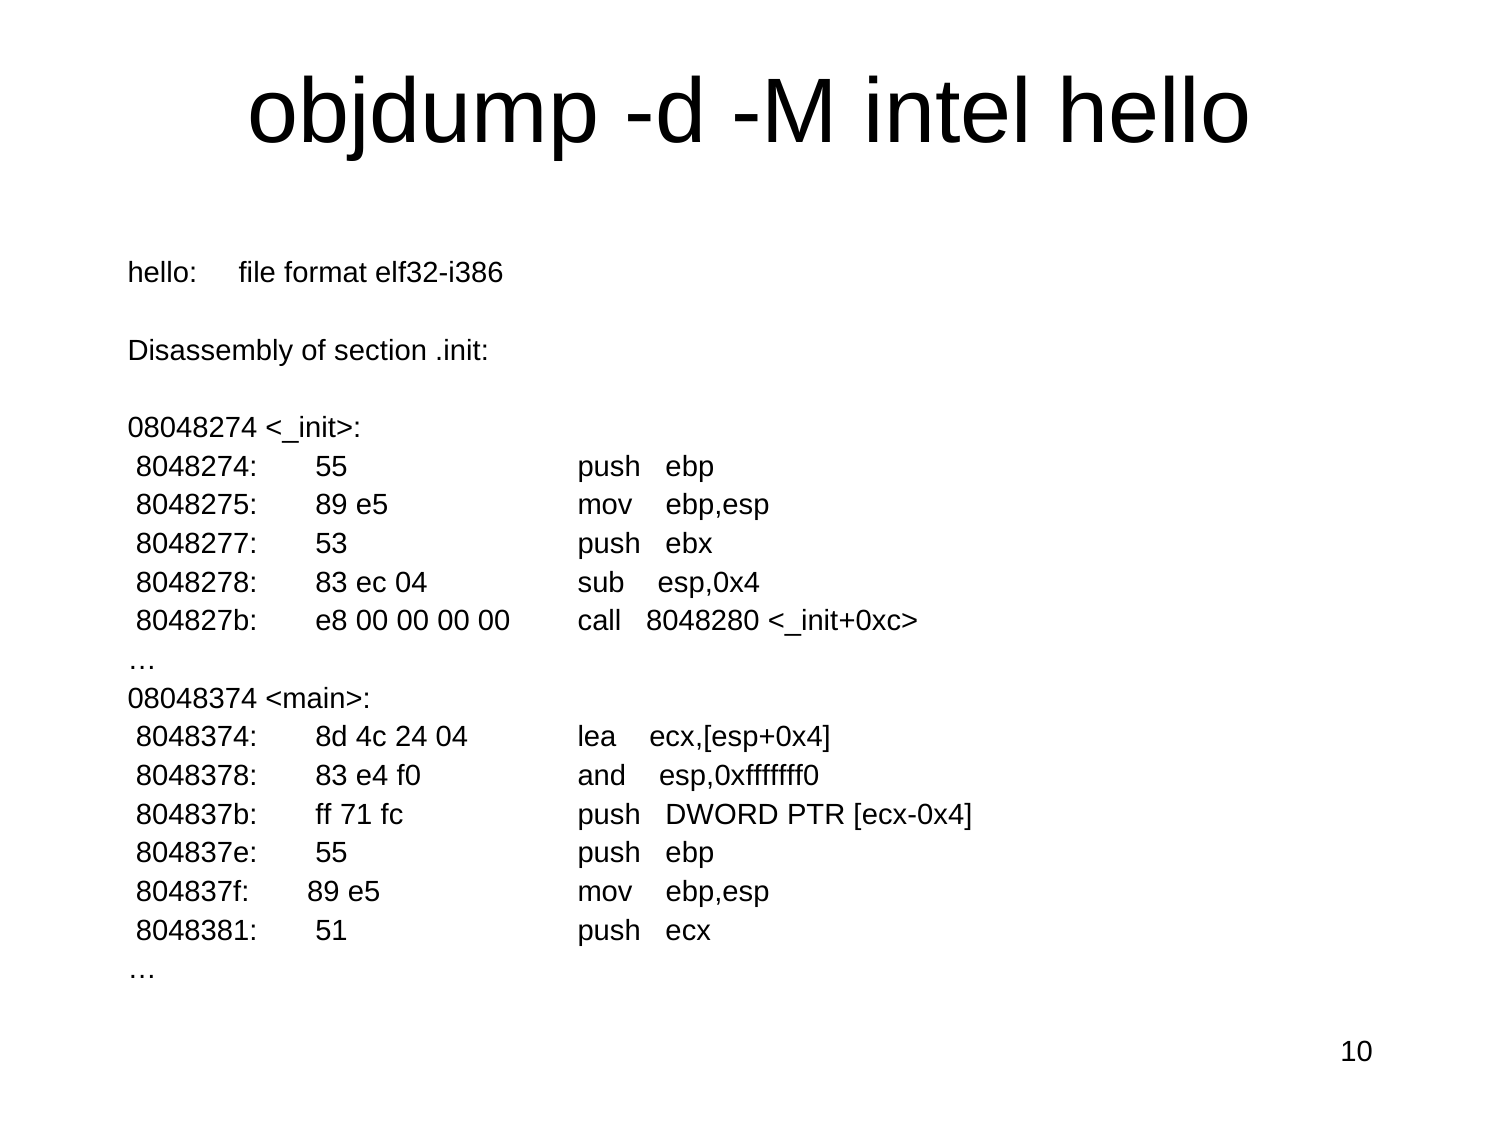

# objdump -d -M intel hello
hello: file format elf32-i386
Disassembly of section .init:
08048274 <_init>:
 8048274: 55 	push ebp
 8048275: 89 e5 	mov ebp,esp
 8048277: 53 	push ebx
 8048278: 83 ec 04 	sub esp,0x4
 804827b: e8 00 00 00 00 	call 8048280 <_init+0xc>
…
08048374 <main>:
 8048374: 8d 4c 24 04 	lea ecx,[esp+0x4]
 8048378: 83 e4 f0 	and esp,0xfffffff0
 804837b: ff 71 fc 	push DWORD PTR [ecx-0x4]
 804837e: 55 	push ebp
 804837f: 89 e5 	mov ebp,esp
 8048381: 51 	push ecx
…